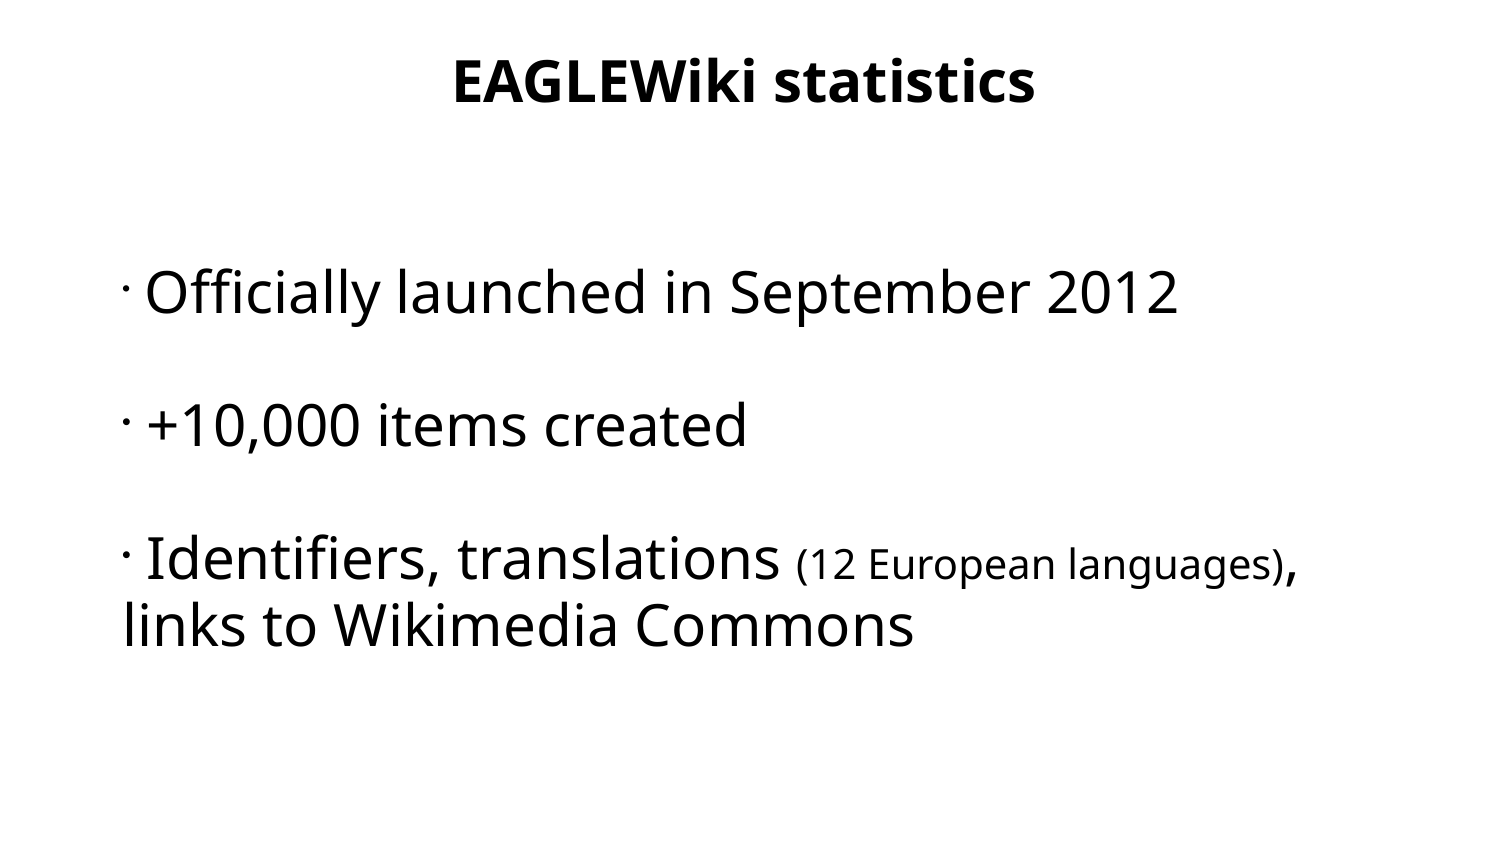

EAGLEWiki statistics
# Officially launched in September 2012
 +10,000 items created
 Identifiers, translations (12 European languages), links to Wikimedia Commons